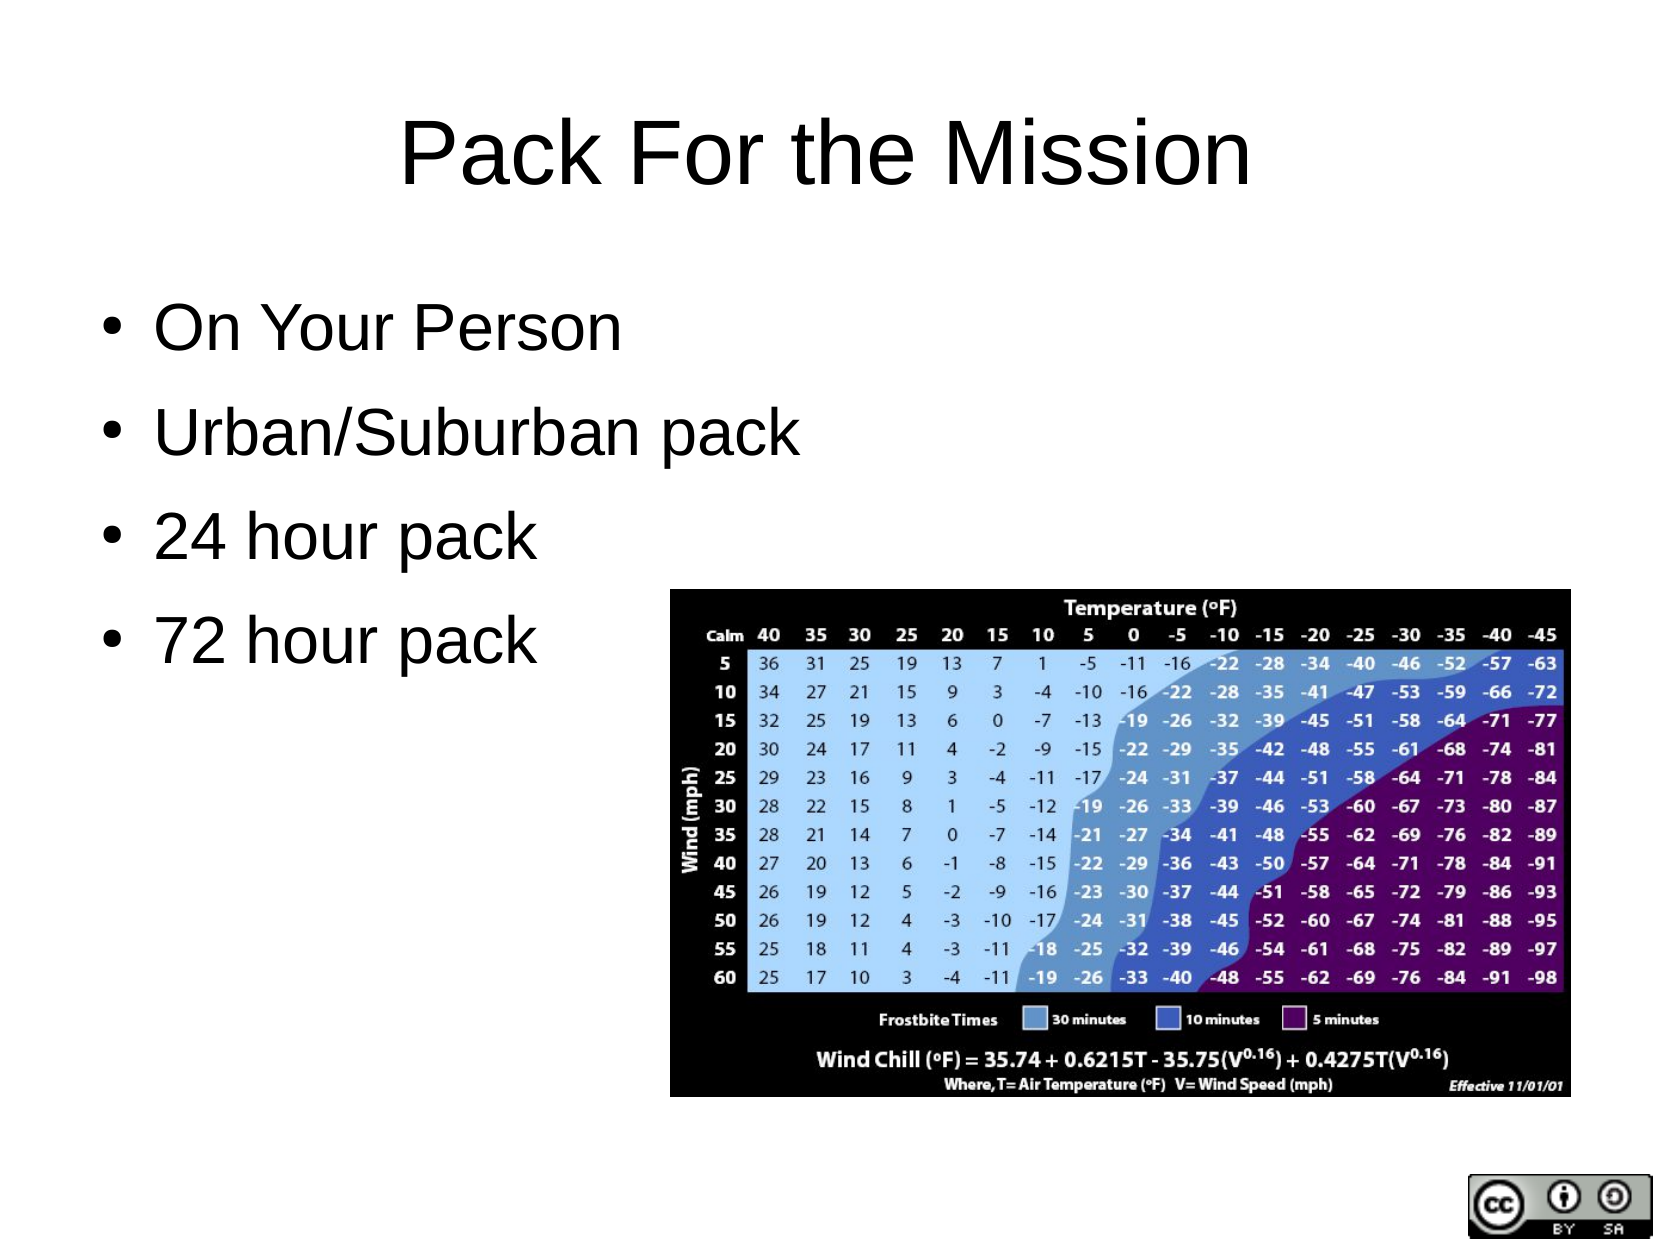

# Pack For the Mission
On Your Person
Urban/Suburban pack
24 hour pack
72 hour pack